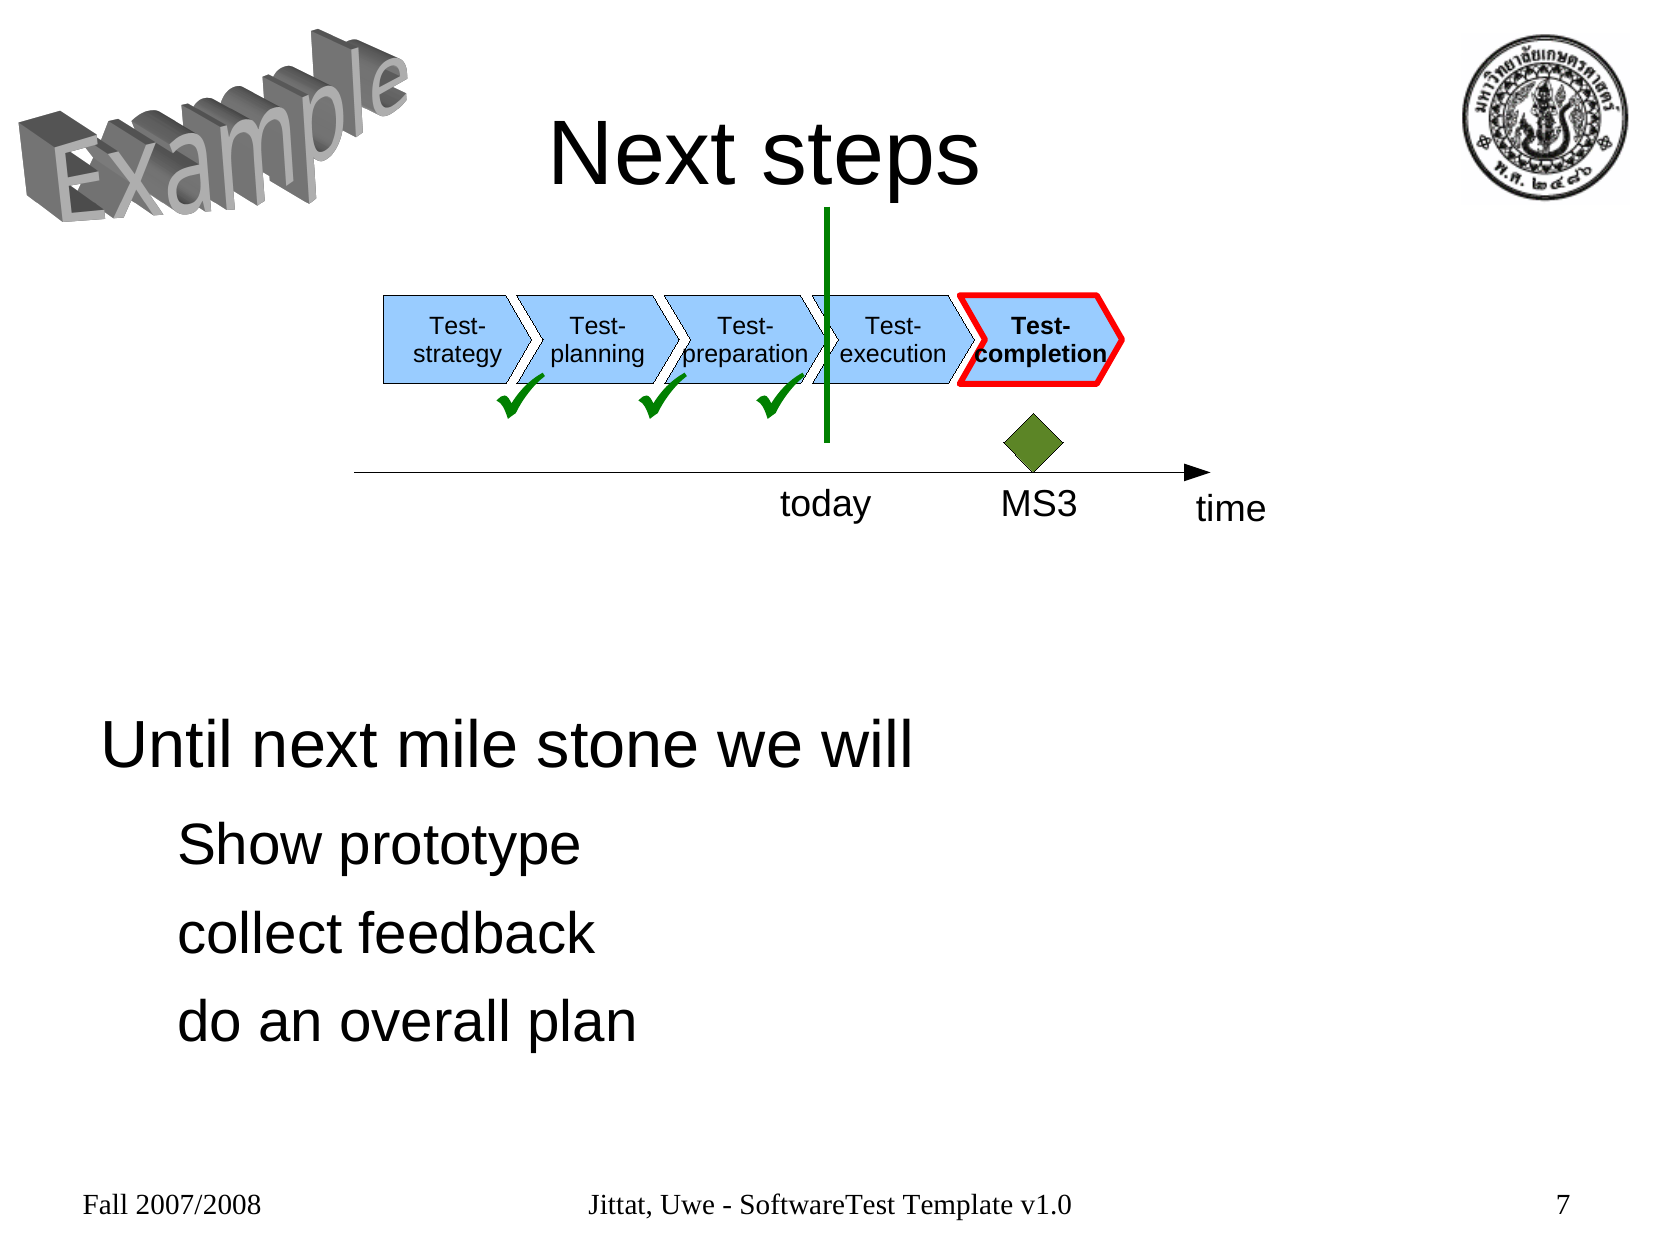

# Next steps
Until next mile stone we will
Show prototype
collect feedback
do an overall plan
Test-
strategy
Test-
planning
Test-
preparation
Test-
execution
Test-
completion



today
MS3
time
Fall 2007/2008
 Jittat, Uwe - SoftwareTest Template v1.0
7